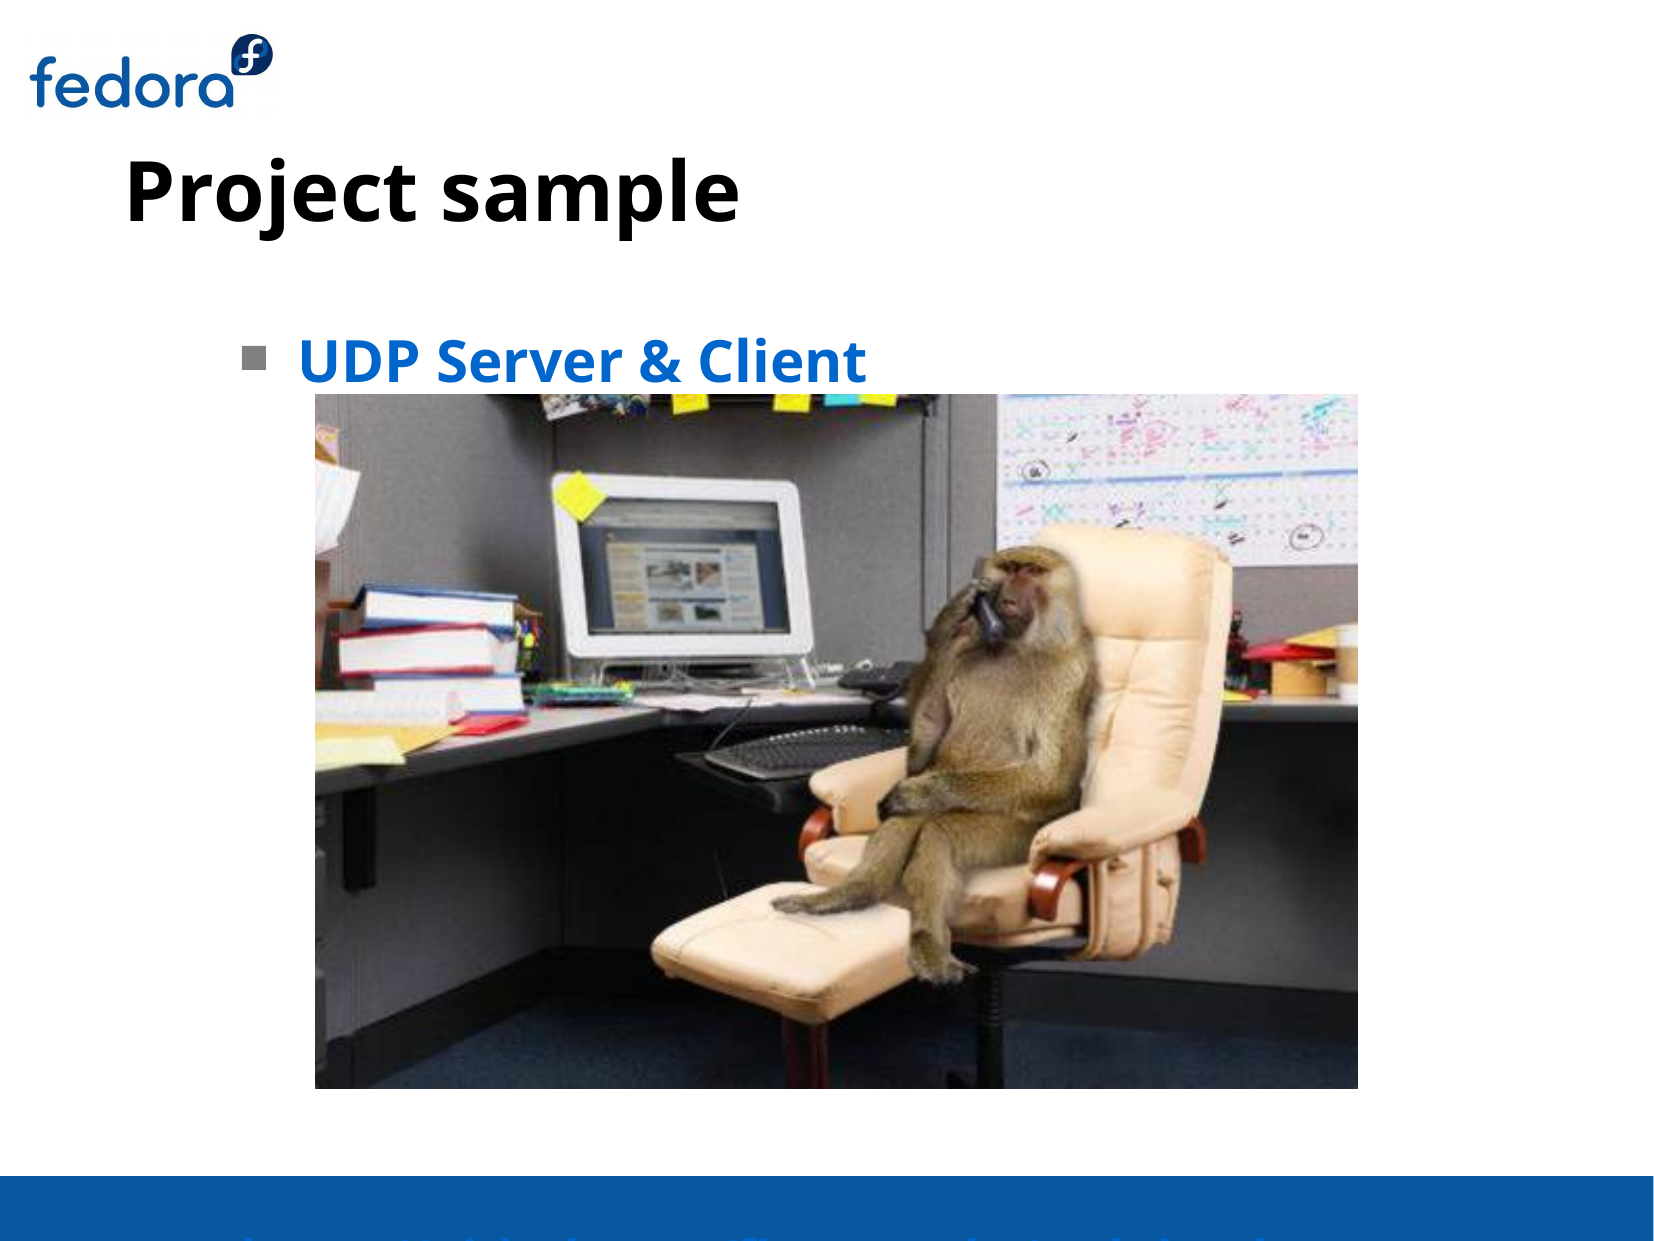

# Project sample
UDP Server & Client
https://github.com/firemanxbr/arduinoday